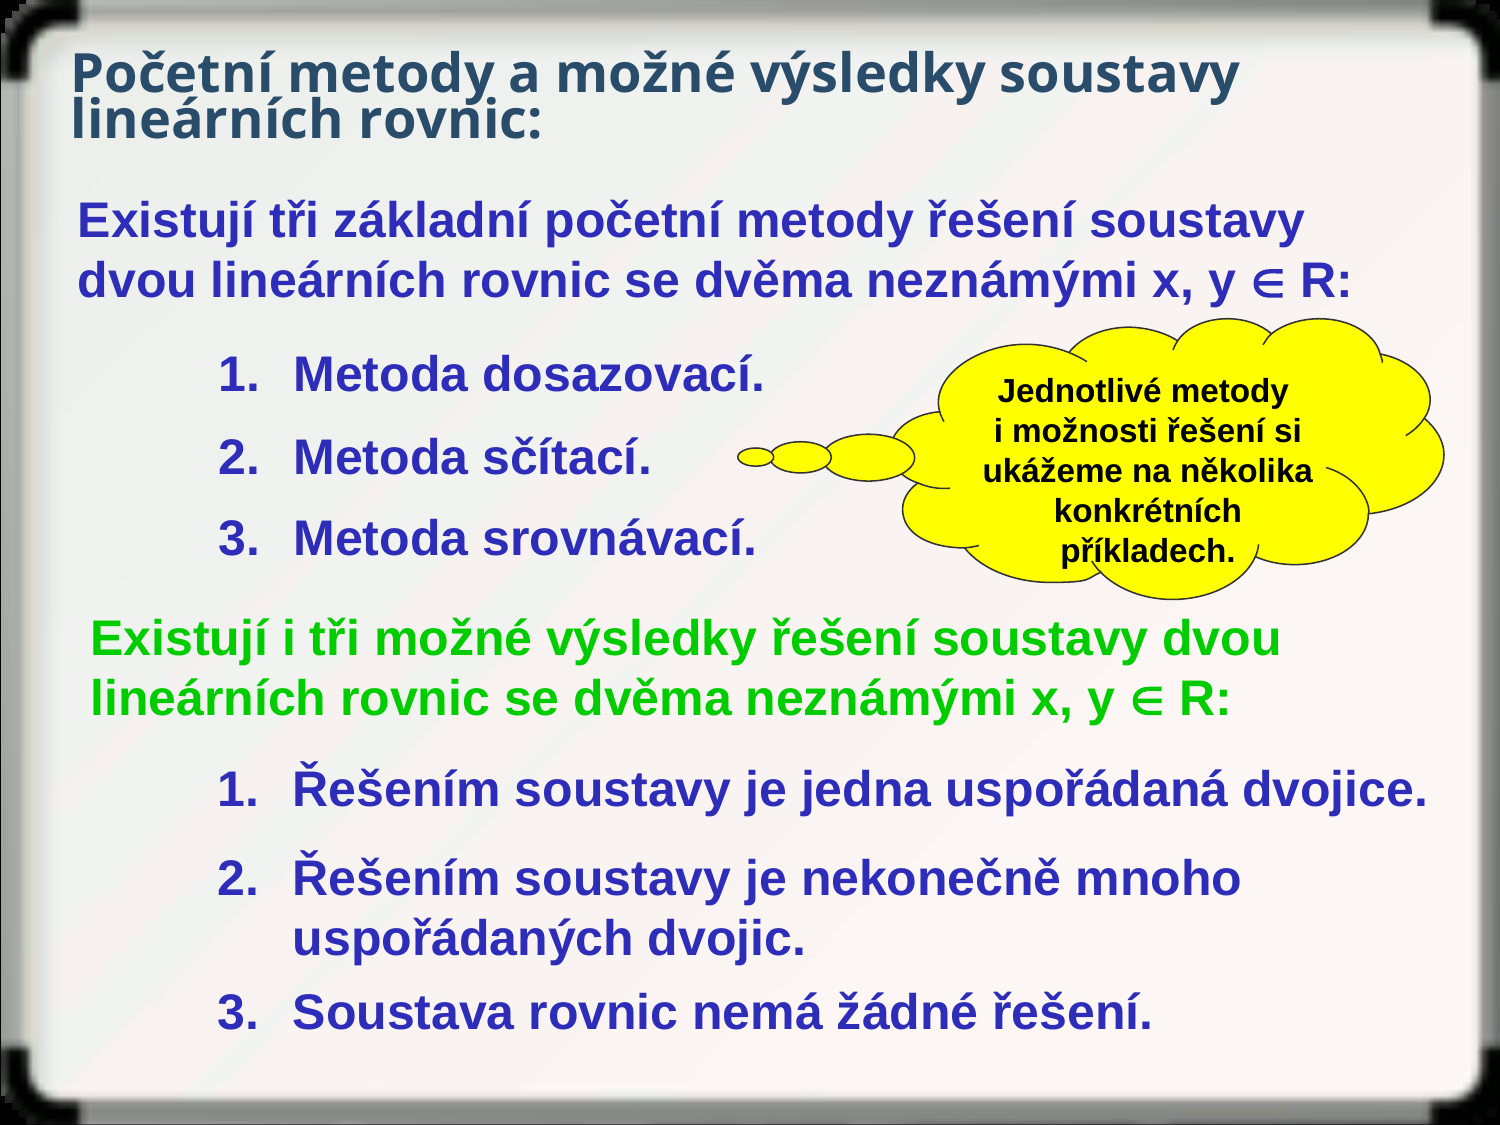

Početní metody a možné výsledky soustavy lineárních rovnic:
Existují tři základní početní metody řešení soustavy dvou lineárních rovnic se dvěma neznámými x, y  R:
Jednotlivé metody
i možnosti řešení si ukážeme na několika konkrétních příkladech.
Metoda dosazovací.
Metoda sčítací.
Metoda srovnávací.
Existují i tři možné výsledky řešení soustavy dvou lineárních rovnic se dvěma neznámými x, y  R:
Řešením soustavy je jedna uspořádaná dvojice.
Řešením soustavy je nekonečně mnoho uspořádaných dvojic.
Soustava rovnic nemá žádné řešení.